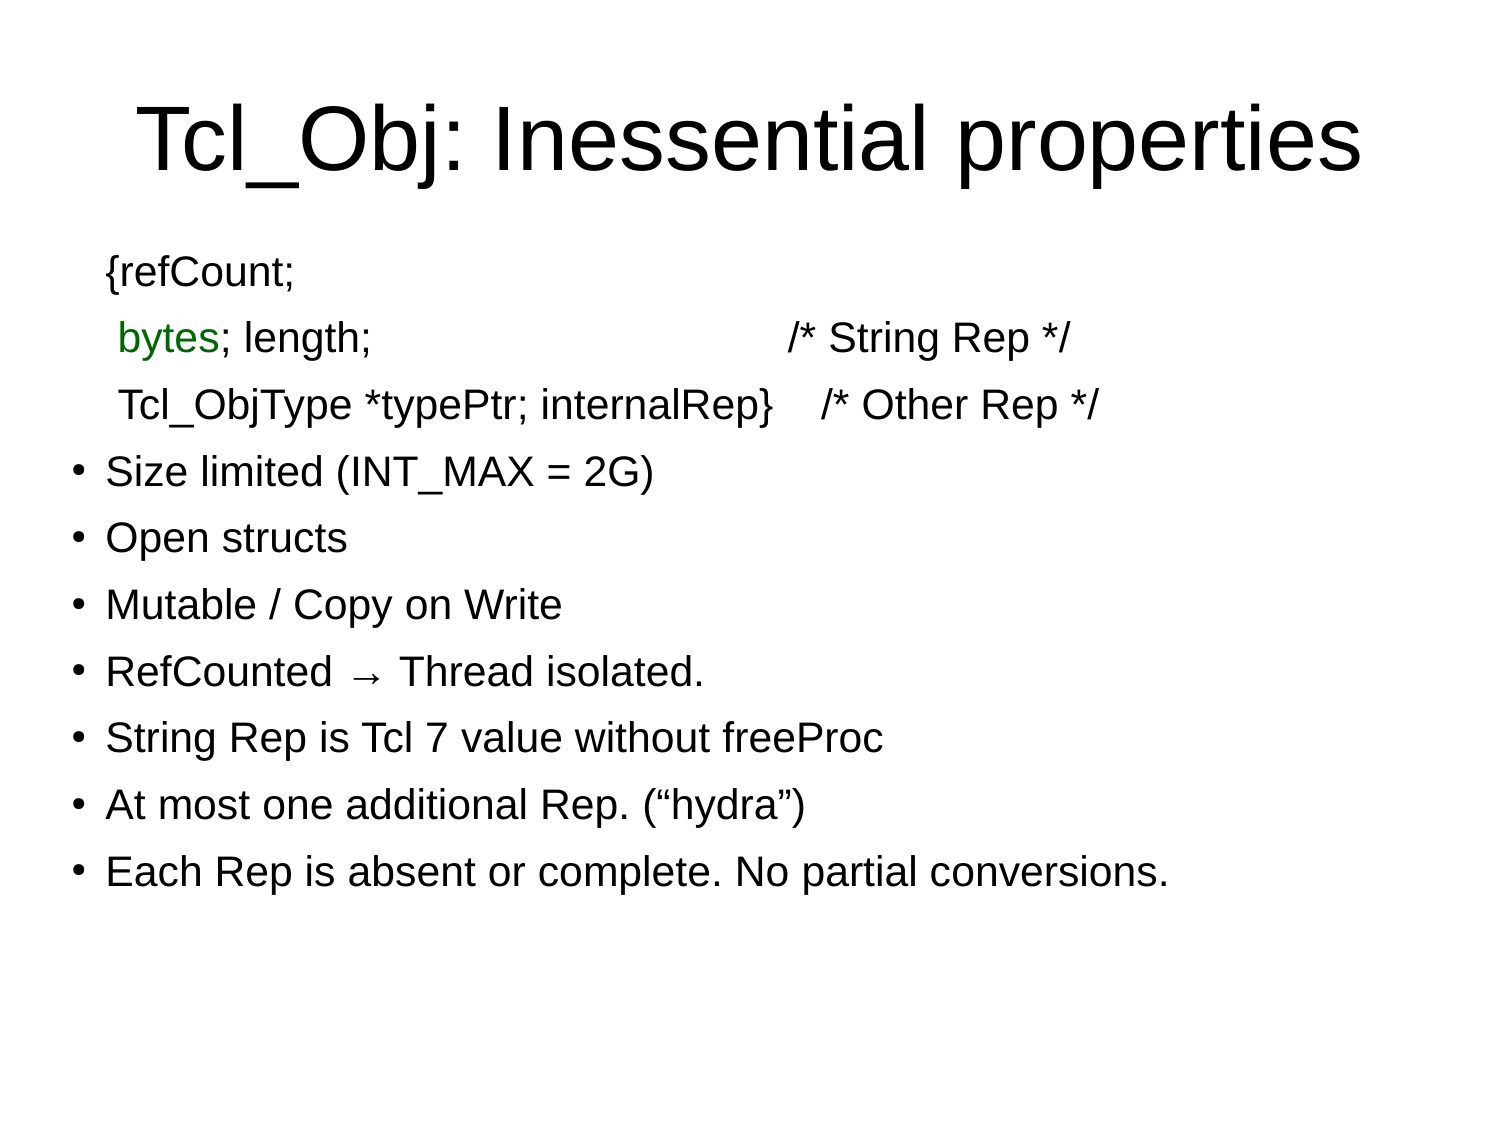

# Tcl_Obj: Inessential properties
{refCount;
 bytes; length;		 /* String Rep */
 Tcl_ObjType *typePtr; internalRep} /* Other Rep */
Size limited (INT_MAX = 2G)
Open structs
Mutable / Copy on Write
RefCounted → Thread isolated.
String Rep is Tcl 7 value without freeProc
At most one additional Rep. (“hydra”)
Each Rep is absent or complete. No partial conversions.